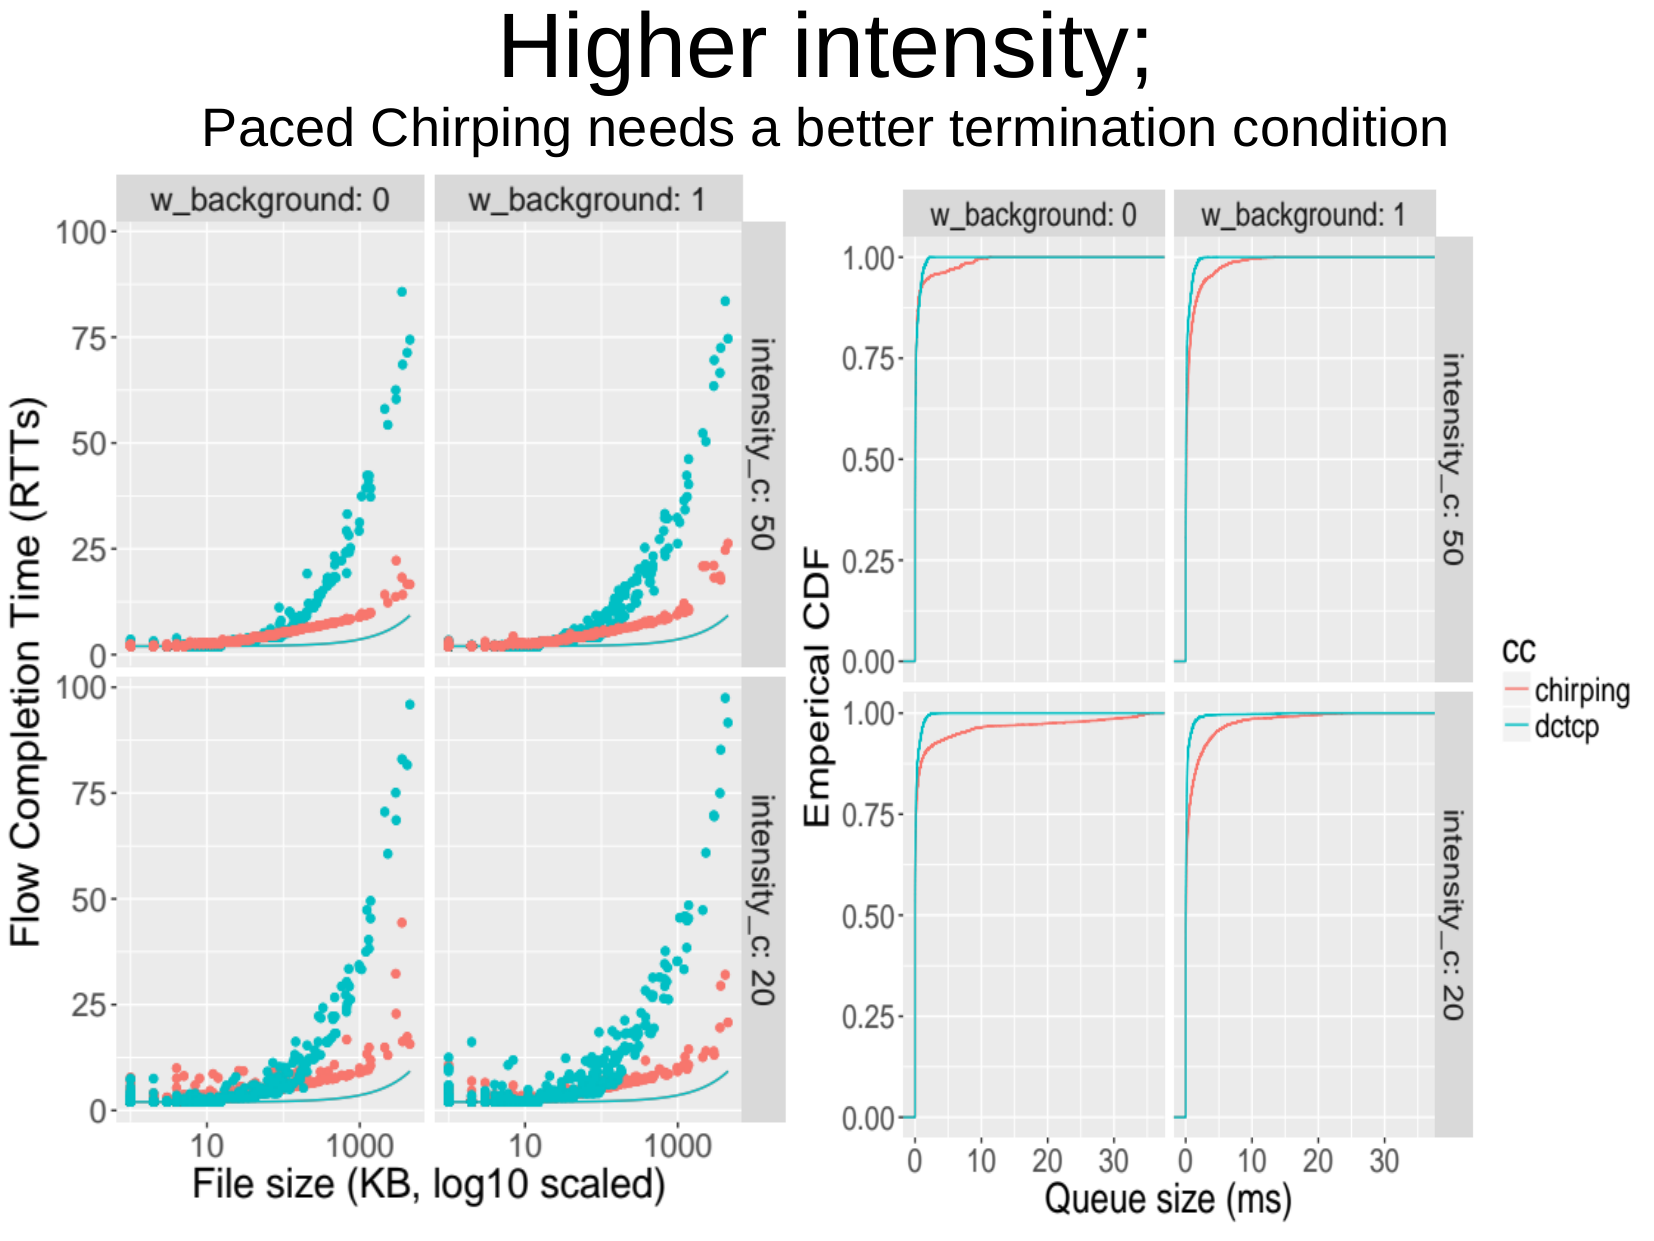

# Higher intensity; Paced Chirping needs a better termination condition